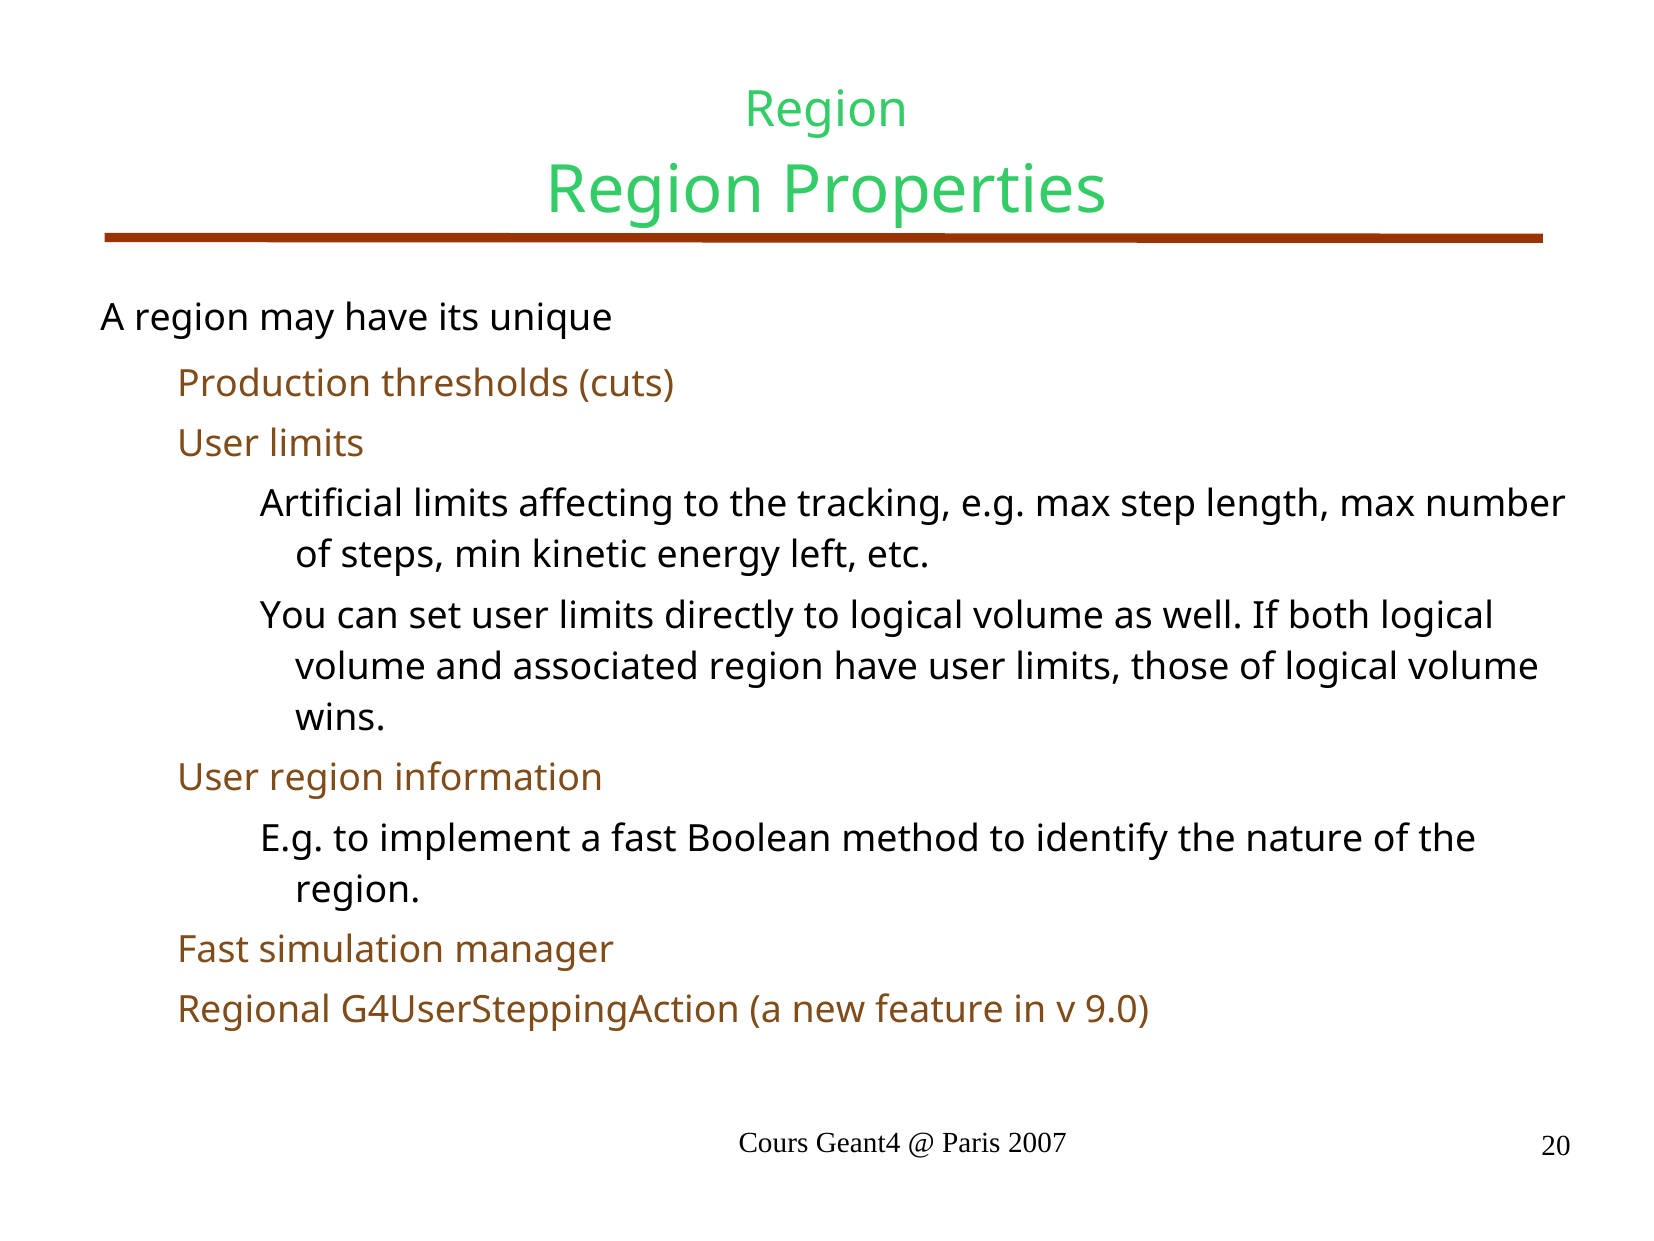

# Region Region Properties
A region may have its unique
Production thresholds (cuts)
User limits
Artificial limits affecting to the tracking, e.g. max step length, max number of steps, min kinetic energy left, etc.
You can set user limits directly to logical volume as well. If both logical volume and associated region have user limits, those of logical volume wins.
User region information
E.g. to implement a fast Boolean method to identify the nature of the region.
Fast simulation manager
Regional G4UserSteppingAction (a new feature in v 9.0)
Cours Geant4 @ Paris 2007
20